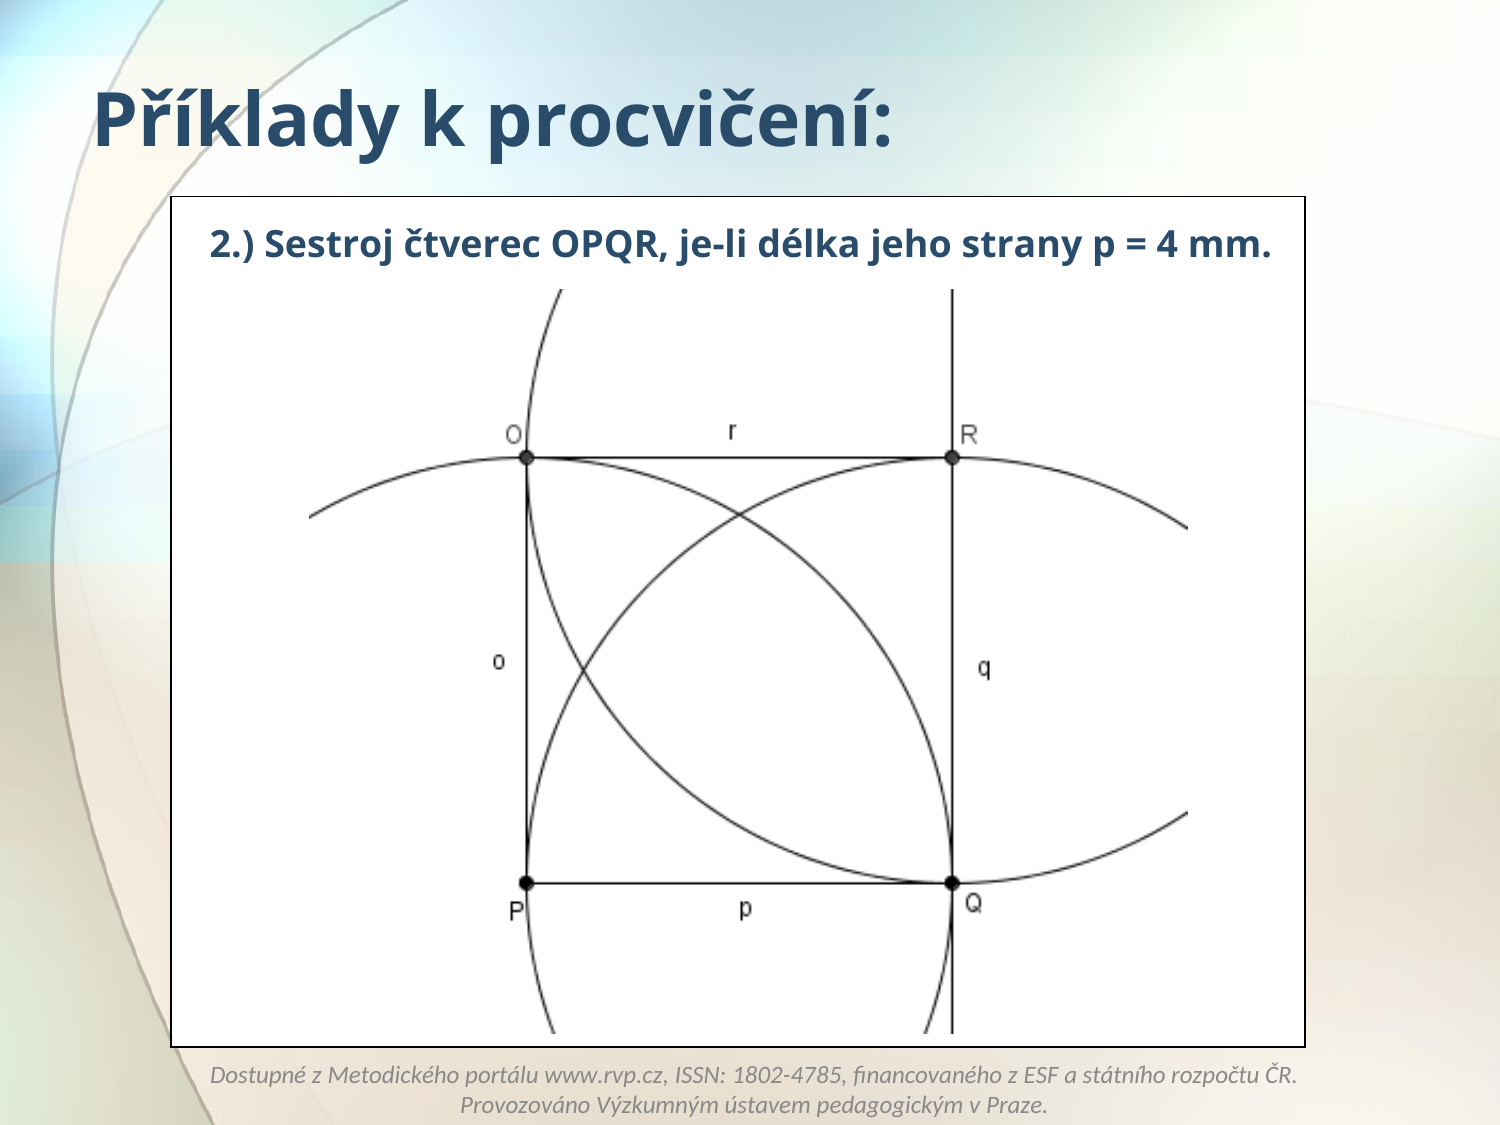

# Příklady k procvičení:
2.) Sestroj čtverec OPQR, je-li délka jeho strany p = 4 mm.